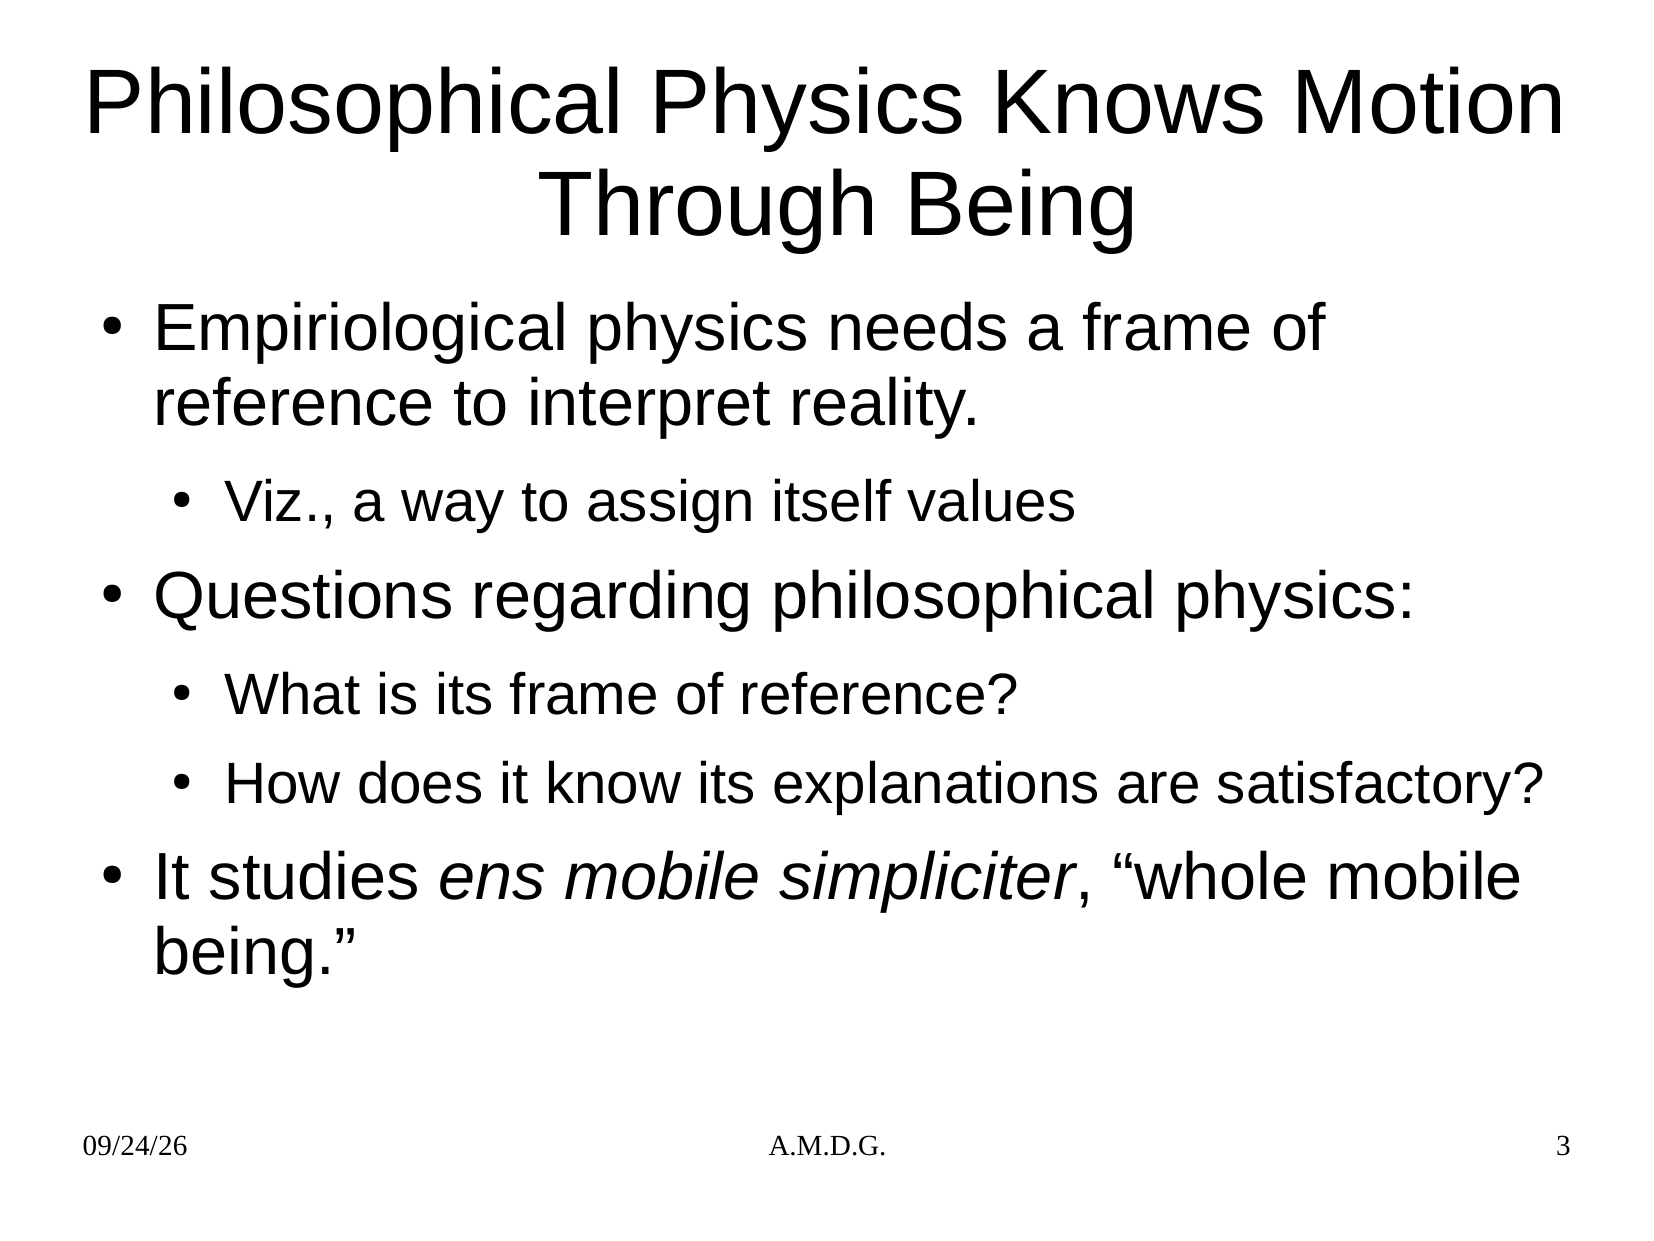

# Philosophical Physics Knows Motion Through Being
Empiriological physics needs a frame of reference to interpret reality.
Viz., a way to assign itself values
Questions regarding philosophical physics:
What is its frame of reference?
How does it know its explanations are satisfactory?
It studies ens mobile simpliciter, “whole mobile being.”
`
A.M.D.G.
3